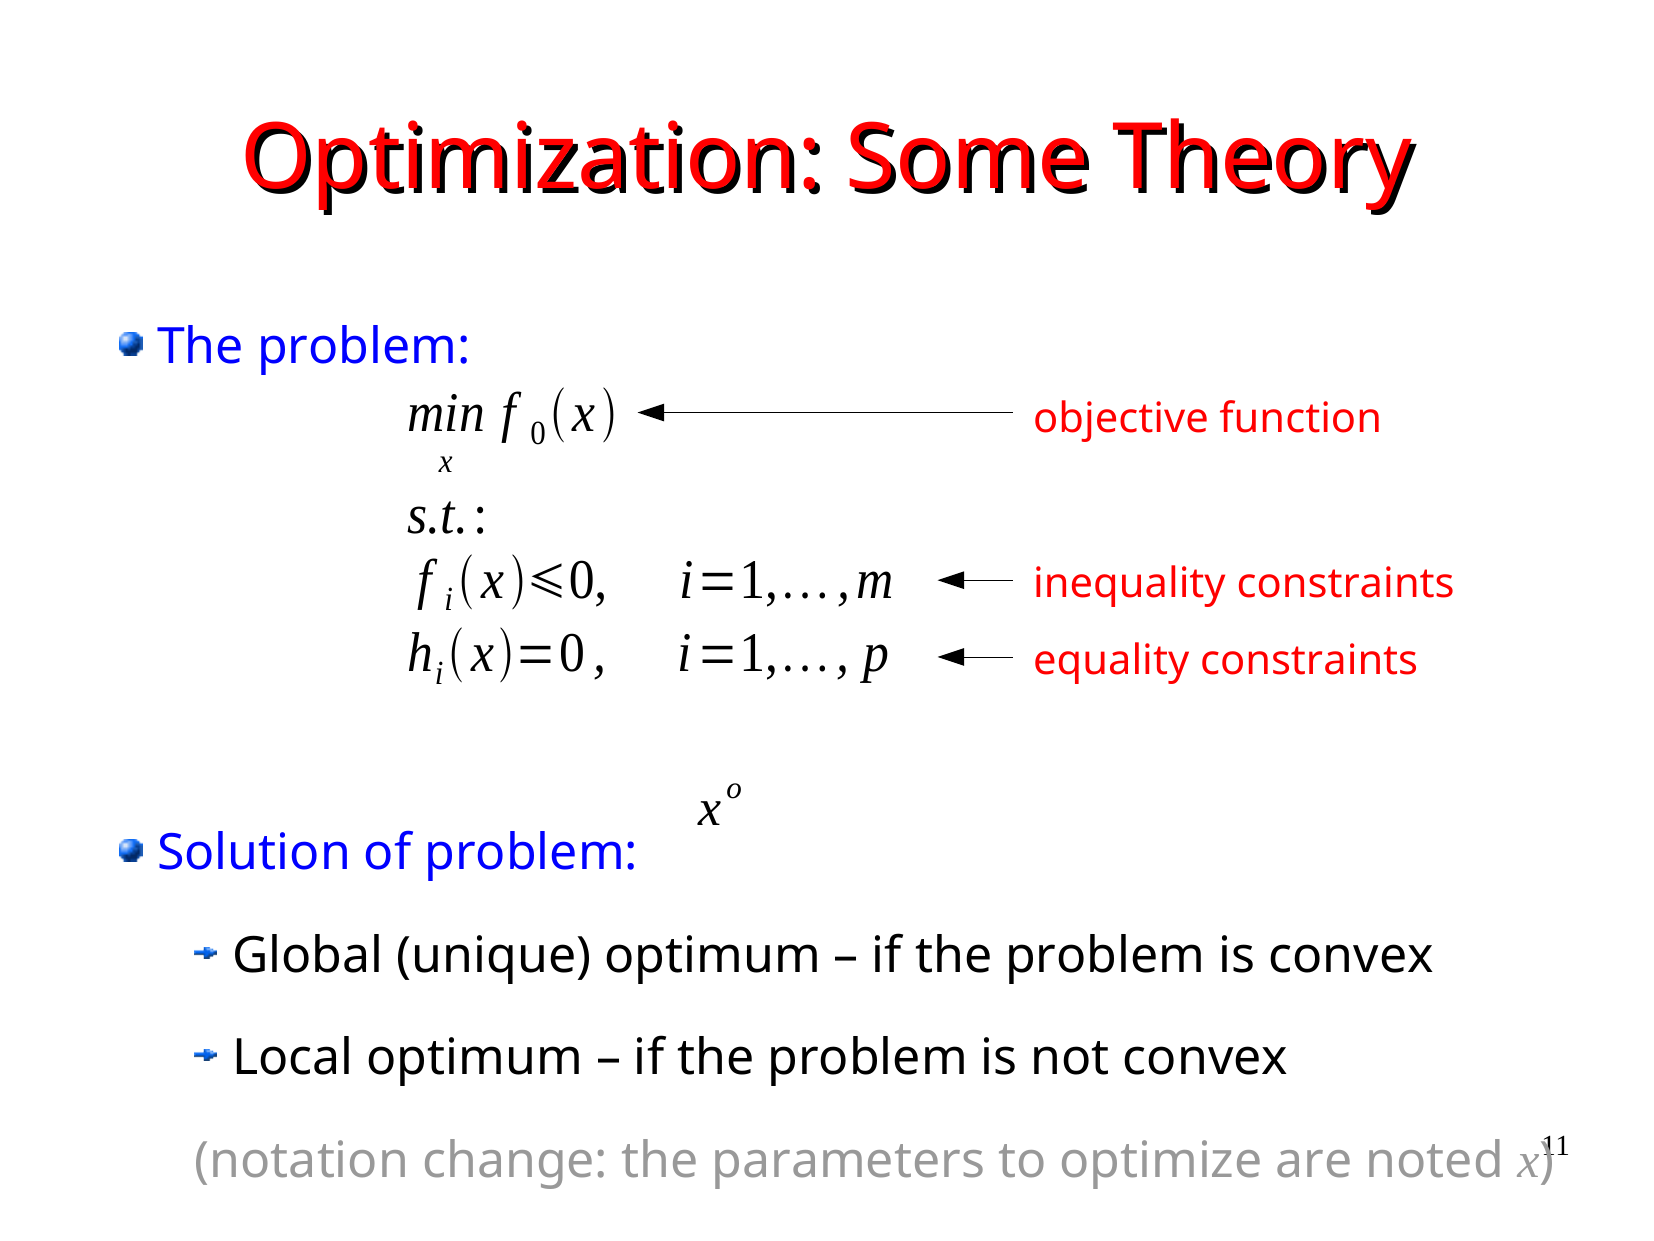

# Optimization: Some Theory
The problem:
objective function
inequality constraints
equality constraints
Solution of problem:
Global (unique) optimum – if the problem is convex
Local optimum – if the problem is not convex
	(notation change: the parameters to optimize are noted x)
11